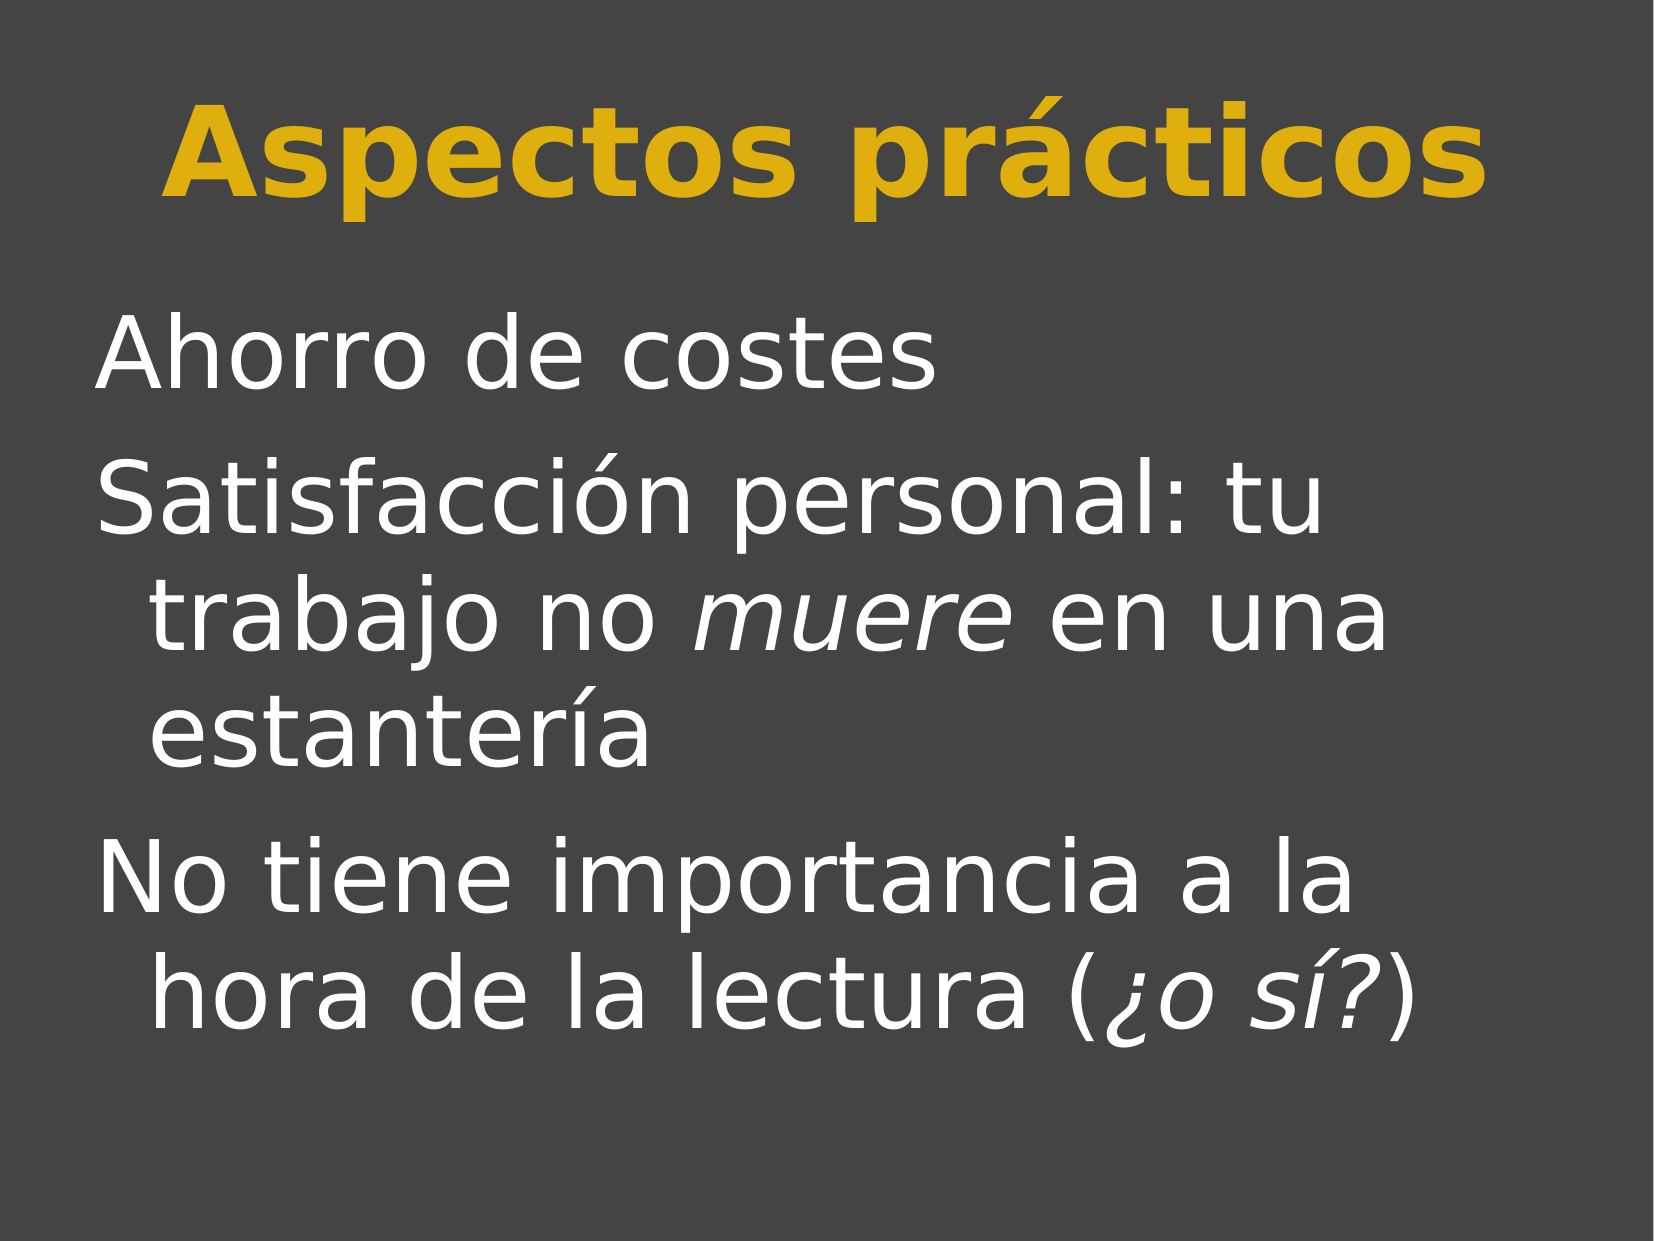

# Aspectos prácticos
Ahorro de costes
Satisfacción personal: tu trabajo no muere en una estantería
No tiene importancia a la hora de la lectura (¿o sí?)